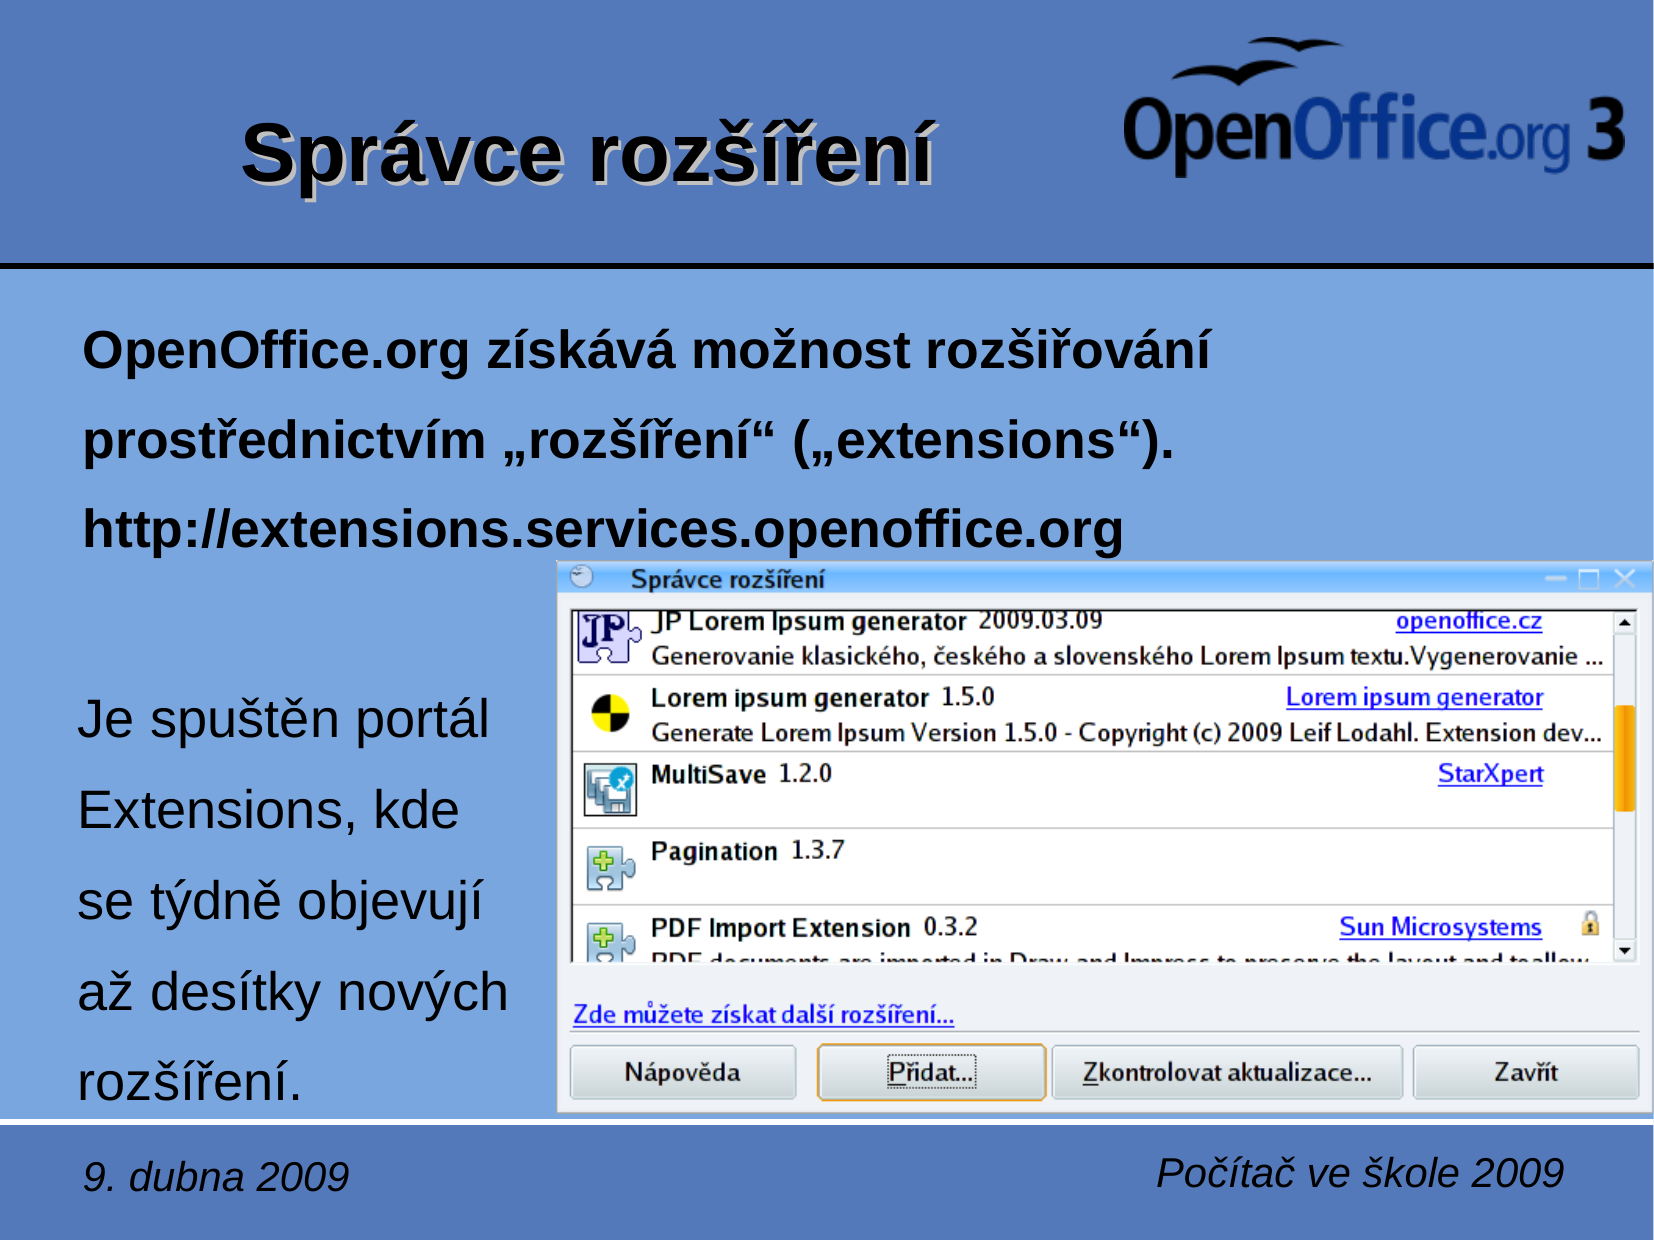

# Správce rozšíření
OpenOffice.org získává možnost rozšiřování prostřednictvím „rozšíření“ („extensions“).
http://extensions.services.openoffice.org
Je spuštěn portál Extensions, kde se týdně objevují až desítky nových rozšíření.
Počítač ve škole 2009
9. dubna 2009